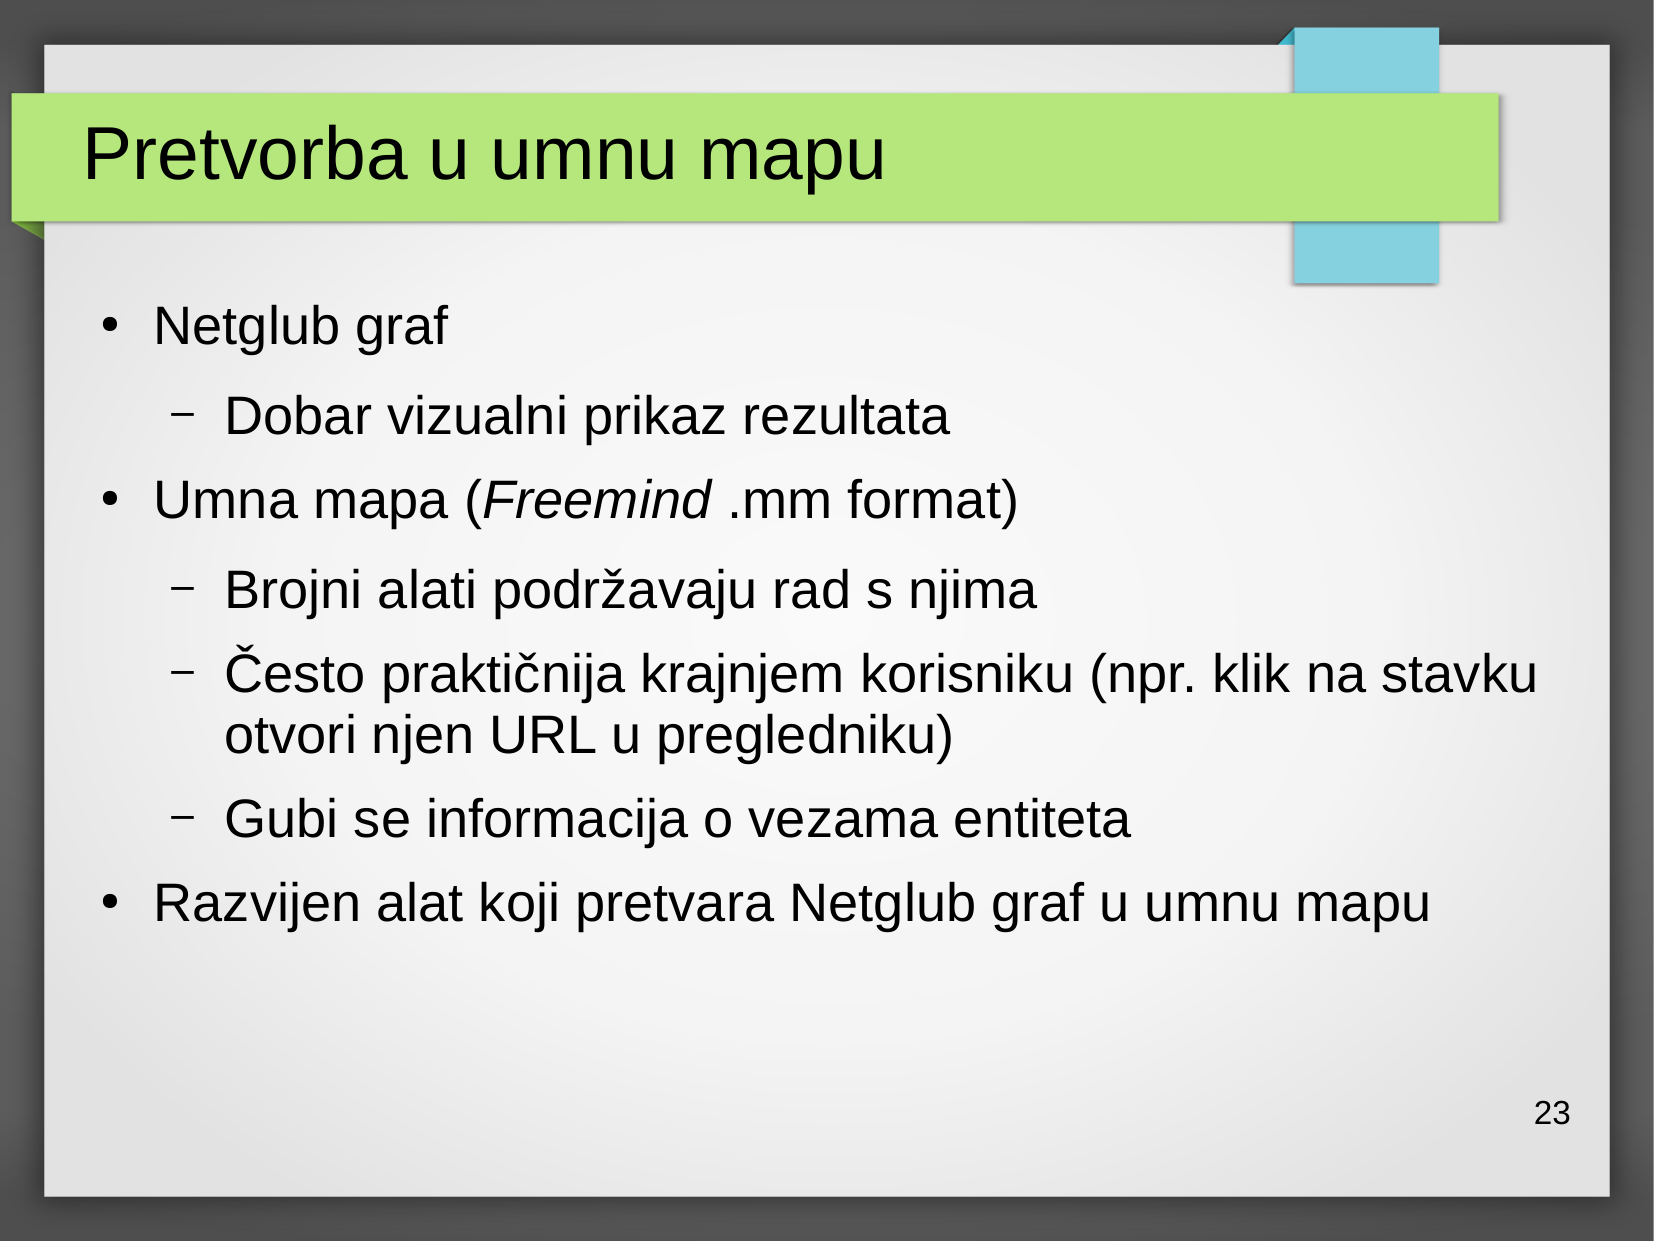

# Pretvorba u umnu mapu
Netglub graf
Dobar vizualni prikaz rezultata
Umna mapa (Freemind .mm format)
Brojni alati podržavaju rad s njima
Često praktičnija krajnjem korisniku (npr. klik na stavku otvori njen URL u pregledniku)
Gubi se informacija o vezama entiteta
Razvijen alat koji pretvara Netglub graf u umnu mapu
23